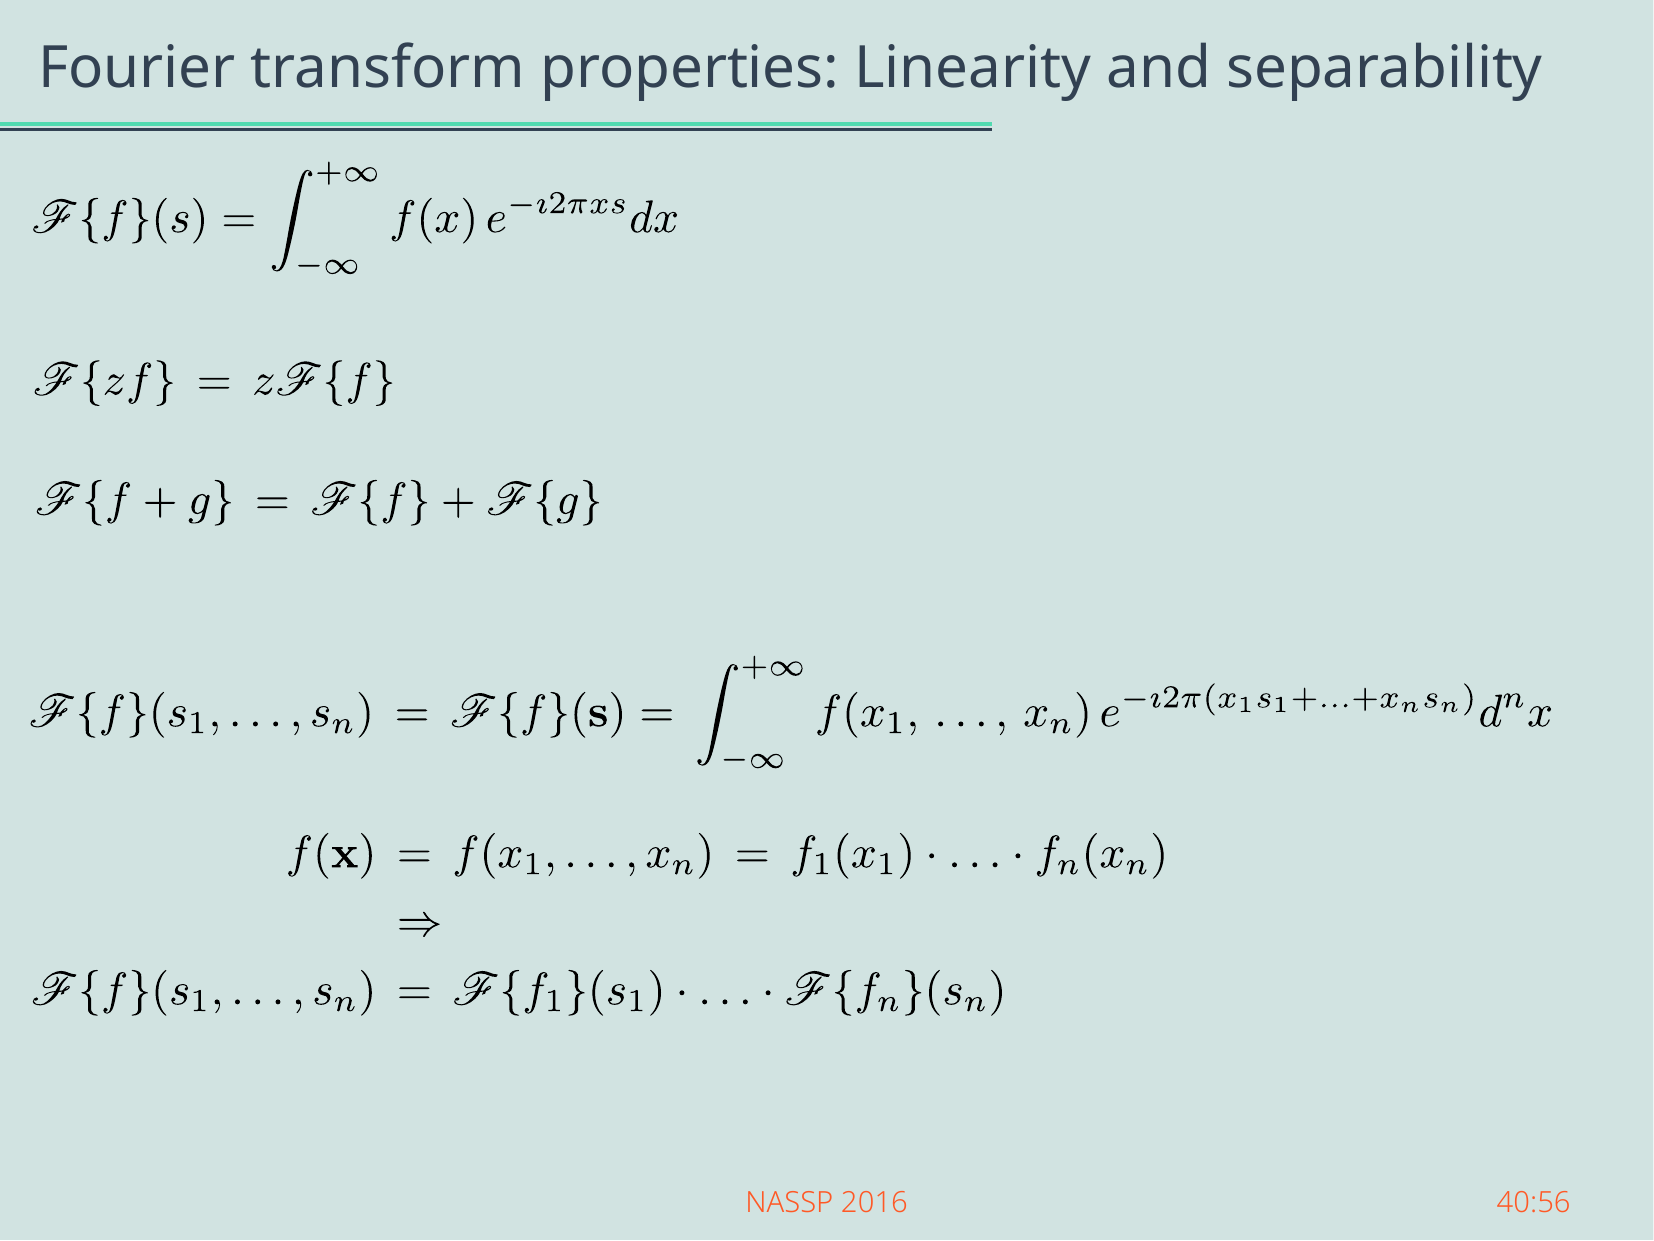

Fourier transform properties: Linearity and separability
NASSP 2016
40